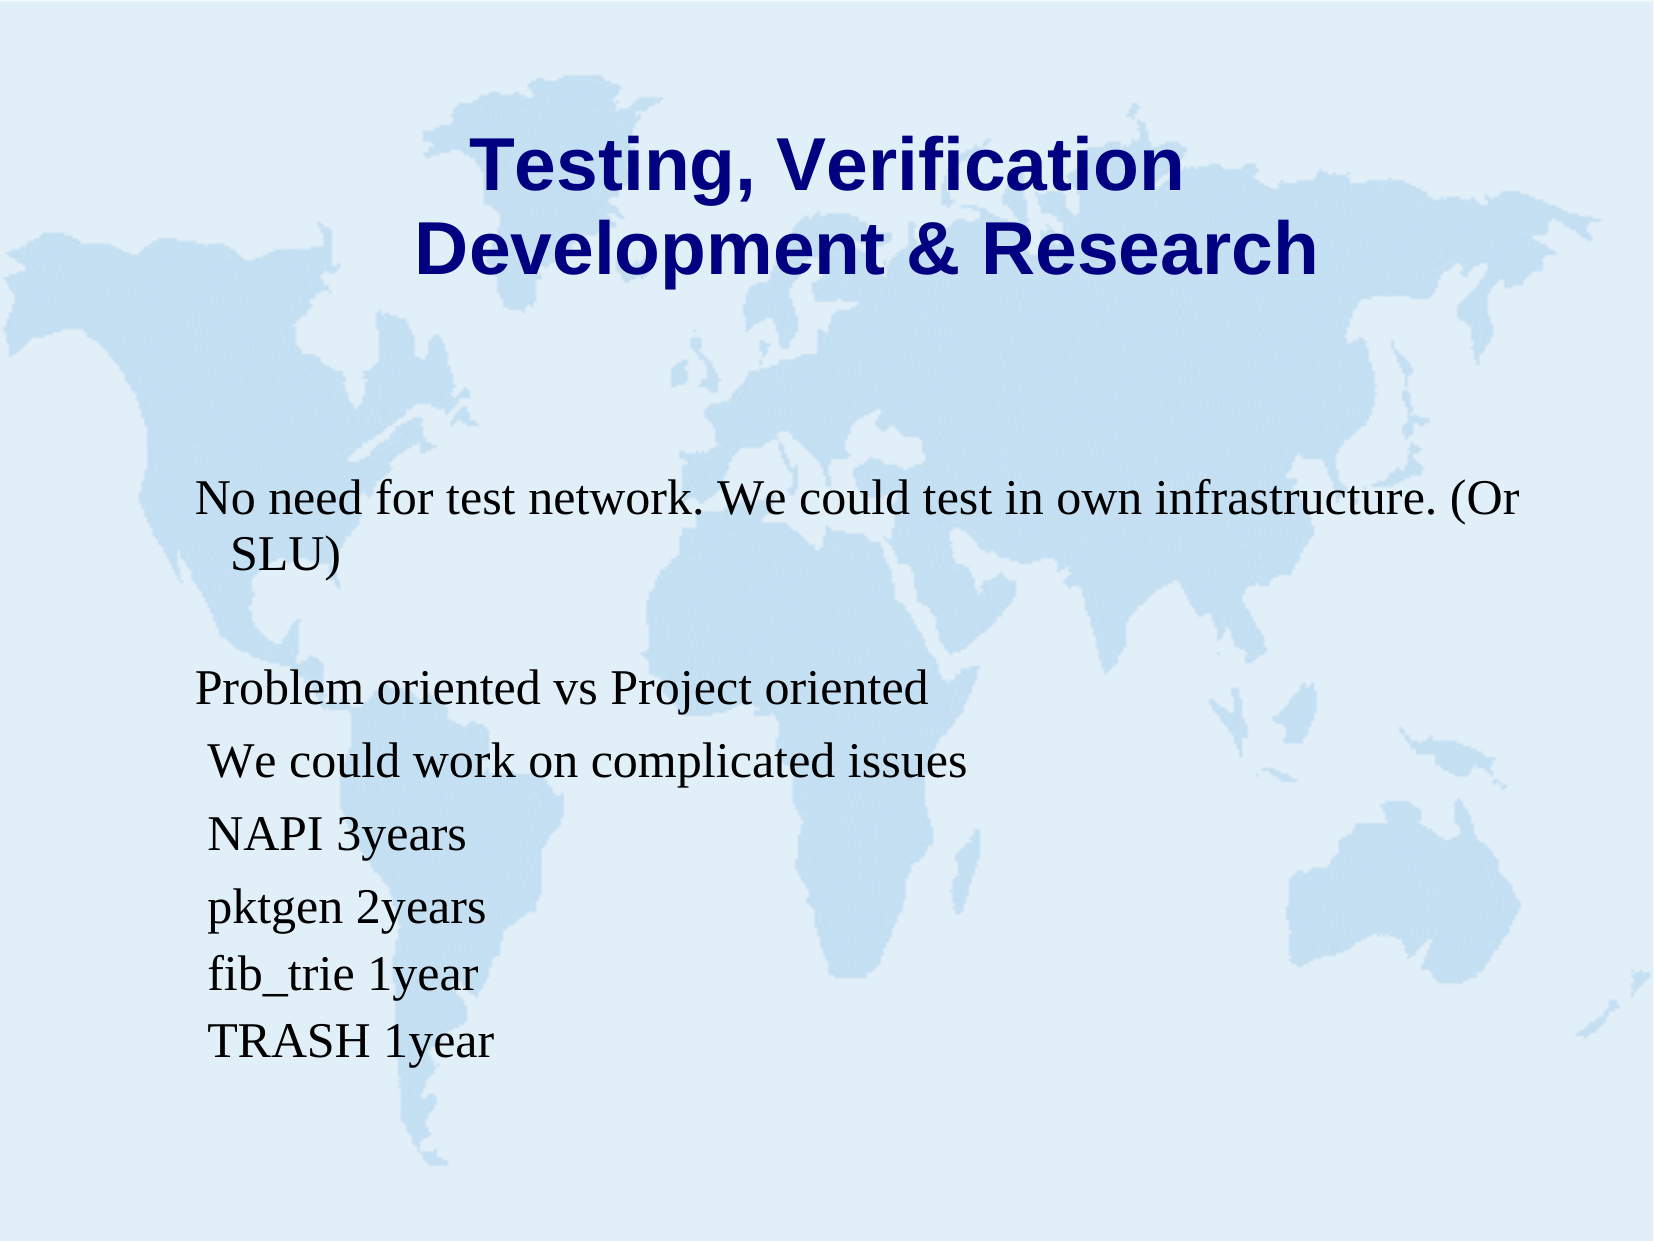

# Testing, Verification Development & Research
No need for test network. We could test in own infrastructure. (Or SLU)
Problem oriented vs Project oriented
 We could work on complicated issues
 NAPI 3years
 pktgen 2years
 fib_trie 1year
 TRASH 1year